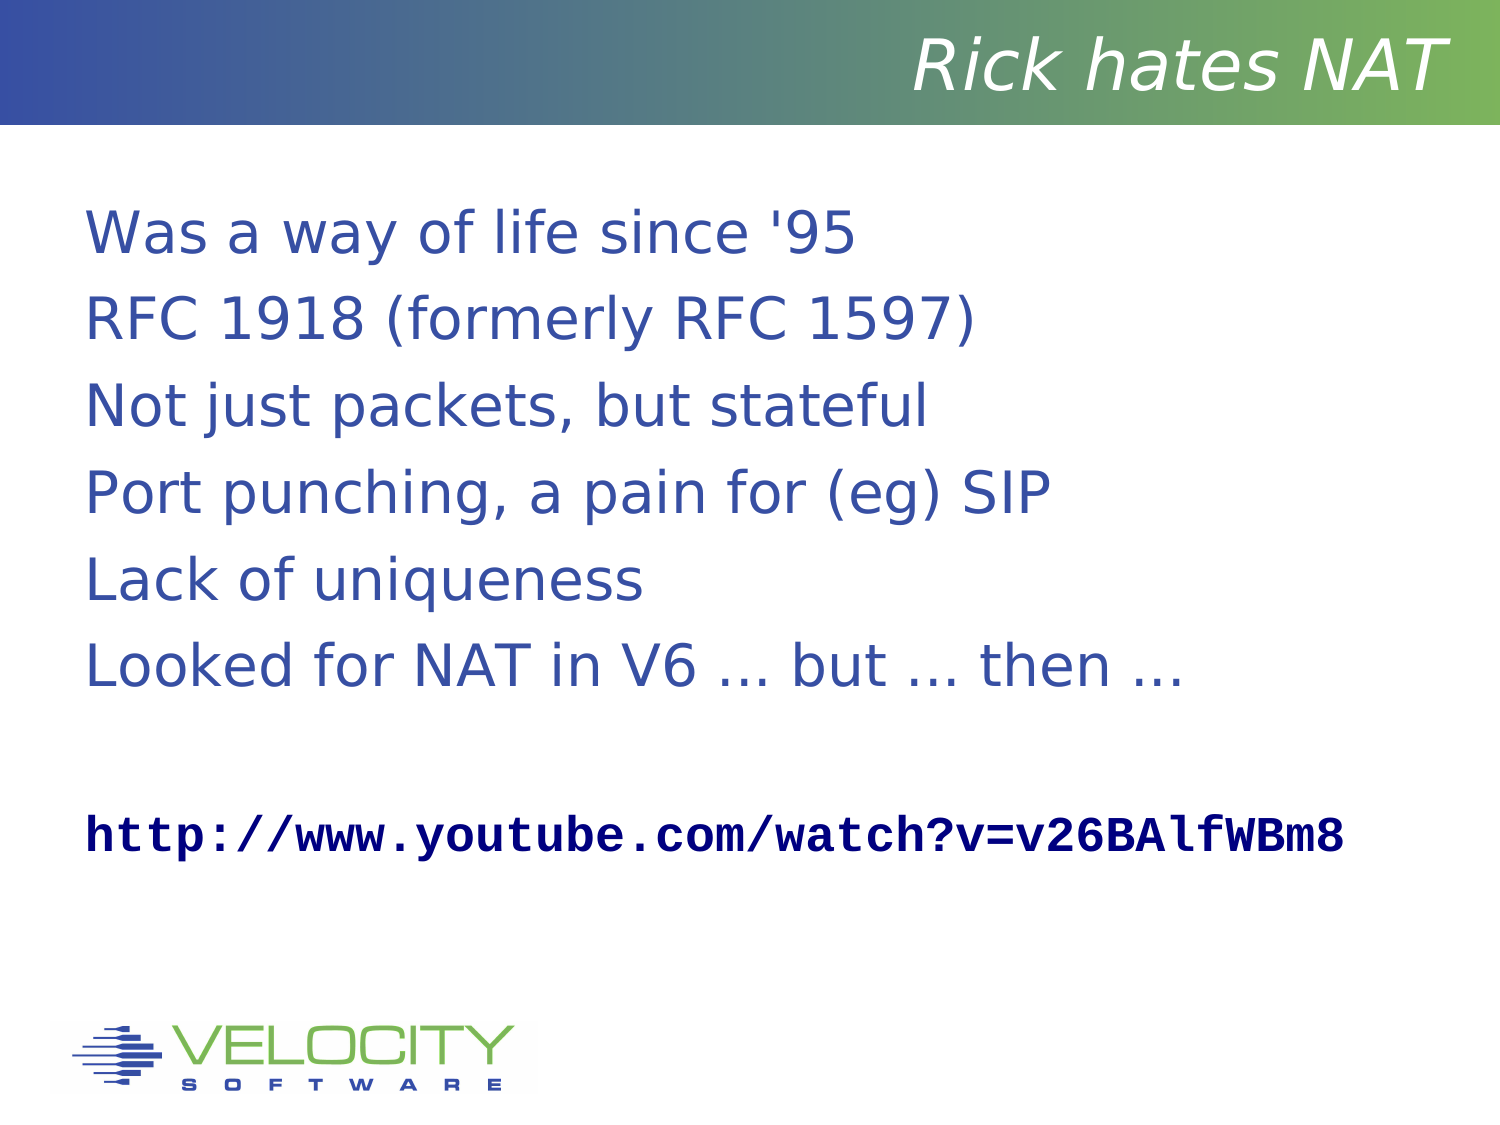

# Rick hates NAT
Was a way of life since '95
RFC 1918 (formerly RFC 1597)
Not just packets, but stateful
Port punching, a pain for (eg) SIP
Lack of uniqueness
Looked for NAT in V6 ... but ... then ...
http://www.youtube.com/watch?v=v26BAlfWBm8